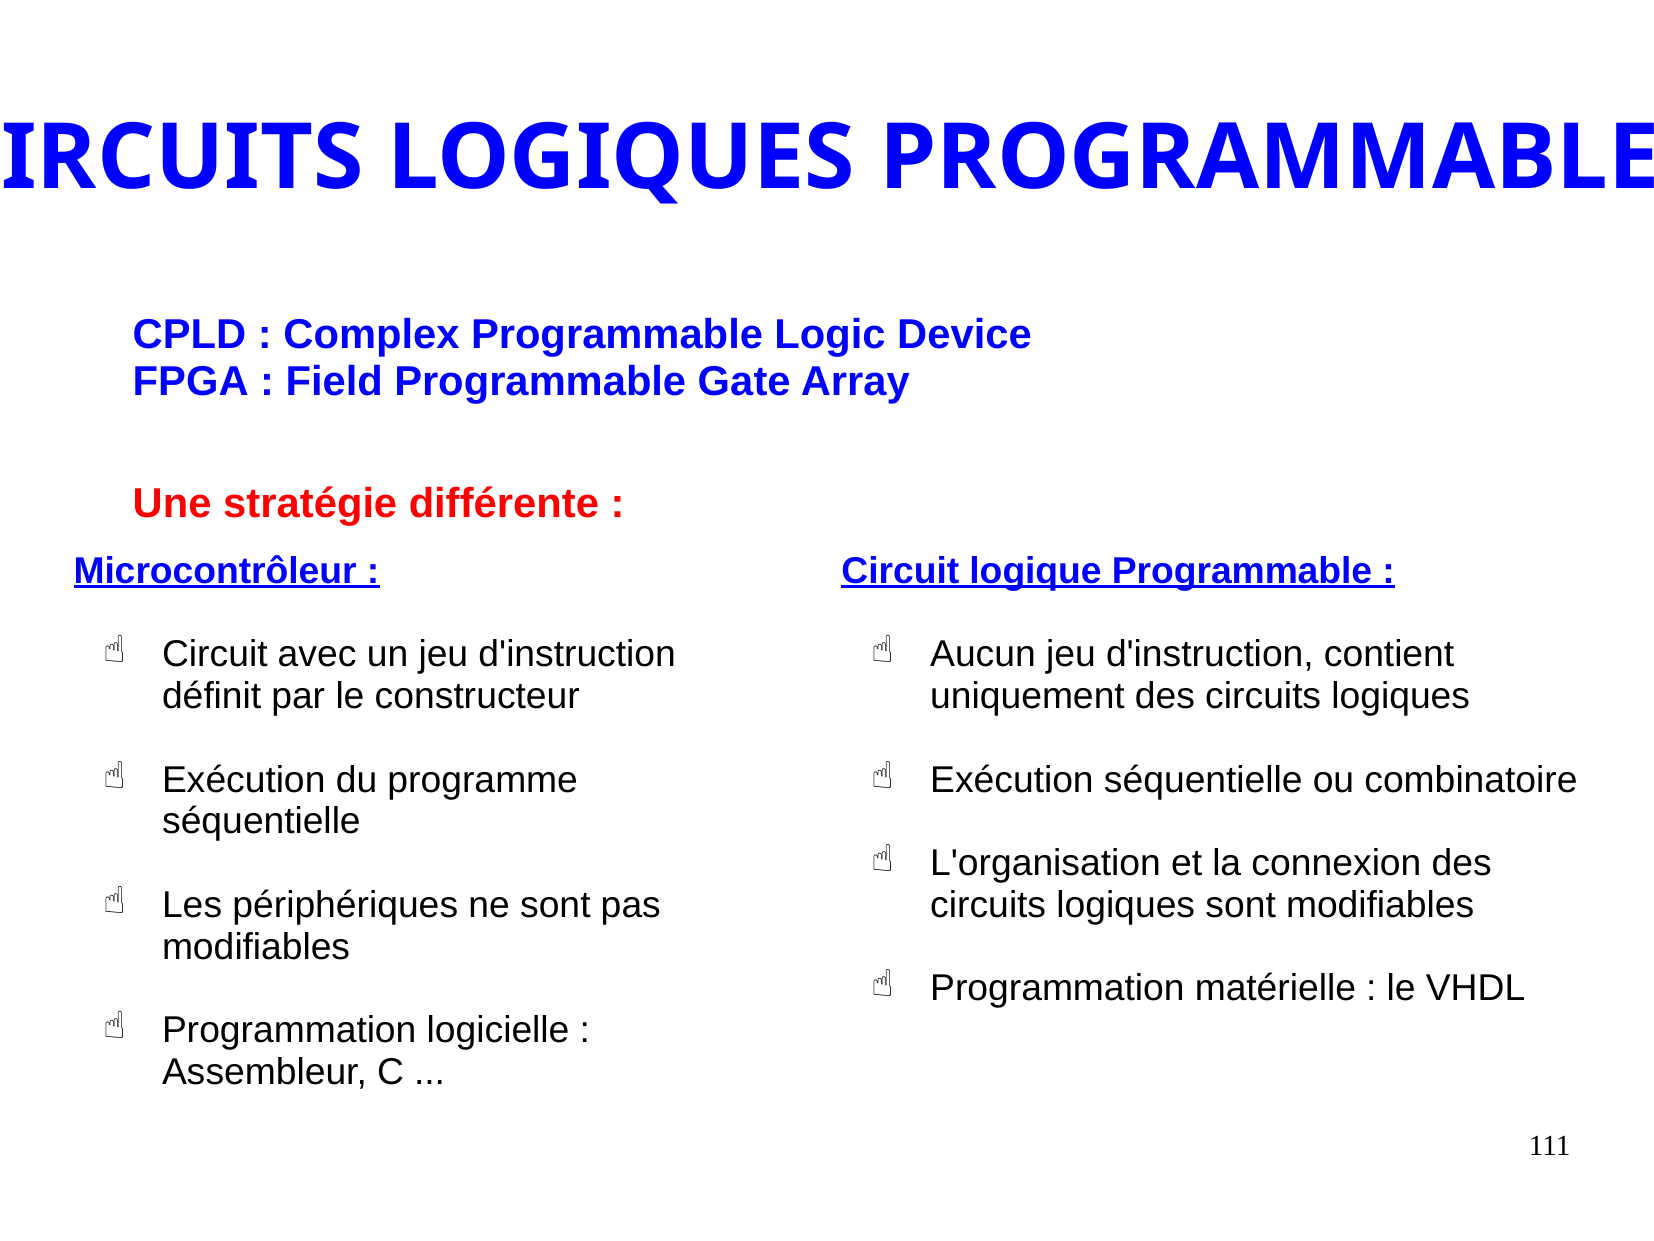

# CIRCUITS LOGIQUES PROGRAMMABLES
CPLD : Complex Programmable Logic Device
FPGA : Field Programmable Gate Array
Une stratégie différente :
Microcontrôleur :
Circuit avec un jeu d'instruction définit par le constructeur
Exécution du programme séquentielle
Les périphériques ne sont pas modifiables
Programmation logicielle : Assembleur, C ...
Circuit logique Programmable :
Aucun jeu d'instruction, contient uniquement des circuits logiques
Exécution séquentielle ou combinatoire
L'organisation et la connexion des circuits logiques sont modifiables
Programmation matérielle : le VHDL
111